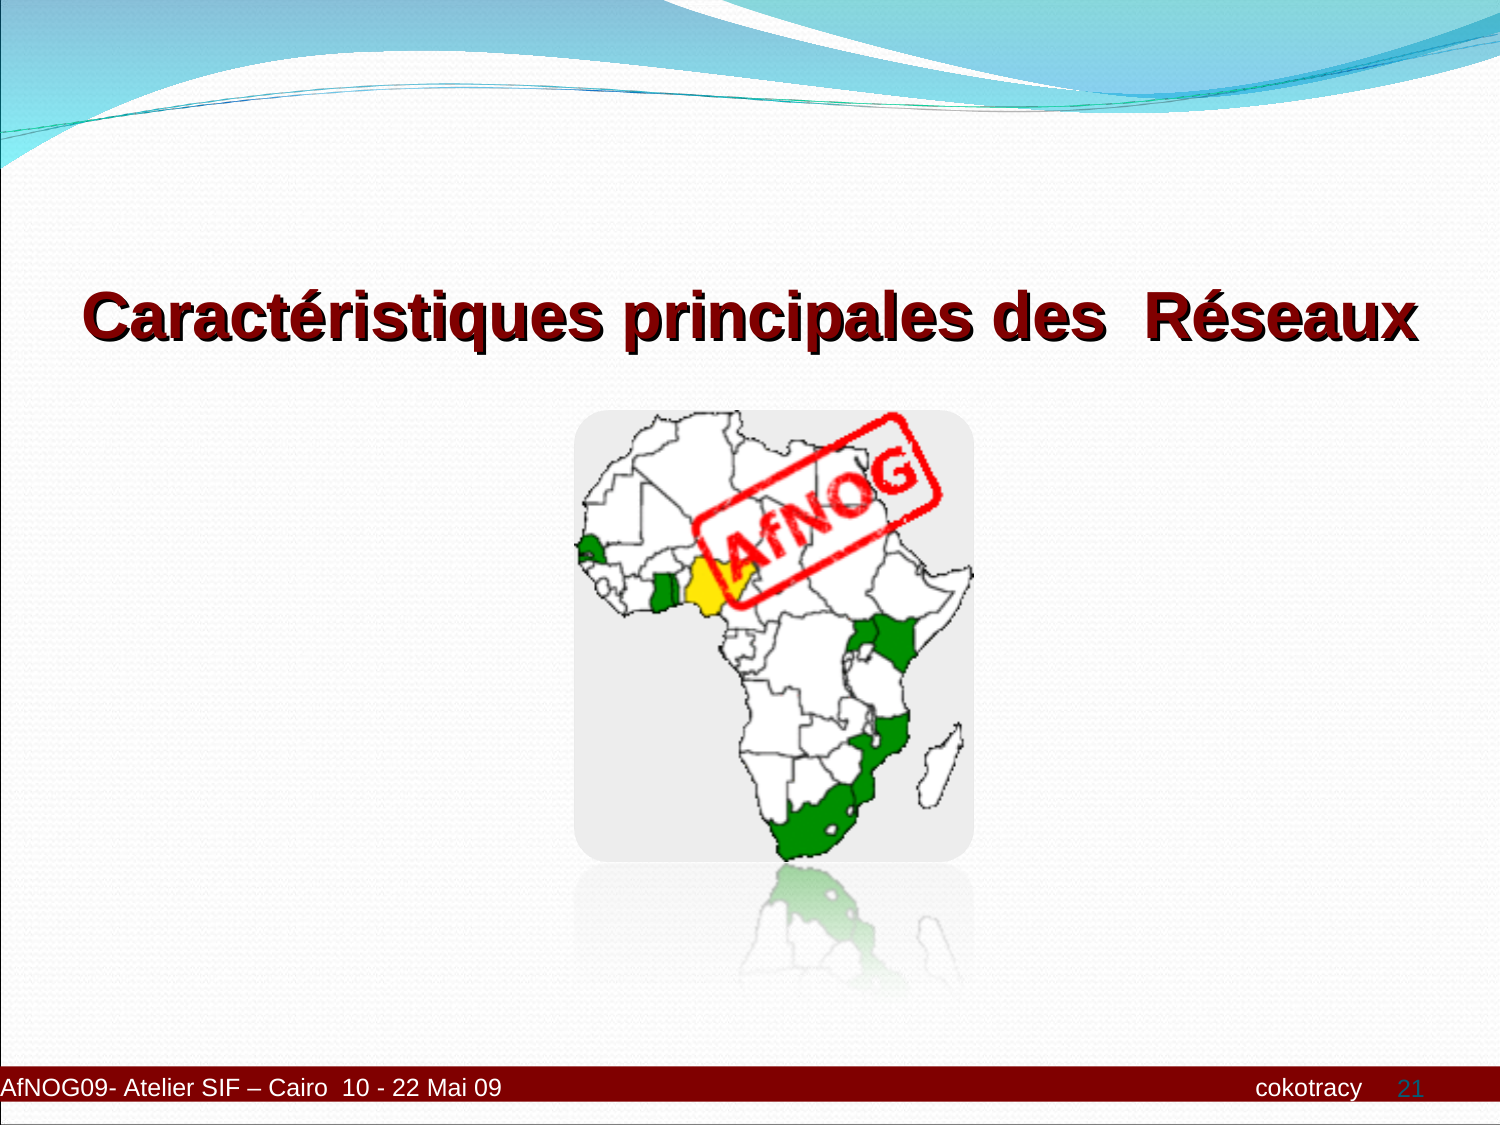

Caractéristiques principales des Réseaux
AfNOG09- Atelier SIF – Cairo 10 - 22 Mai 09 cokotracy